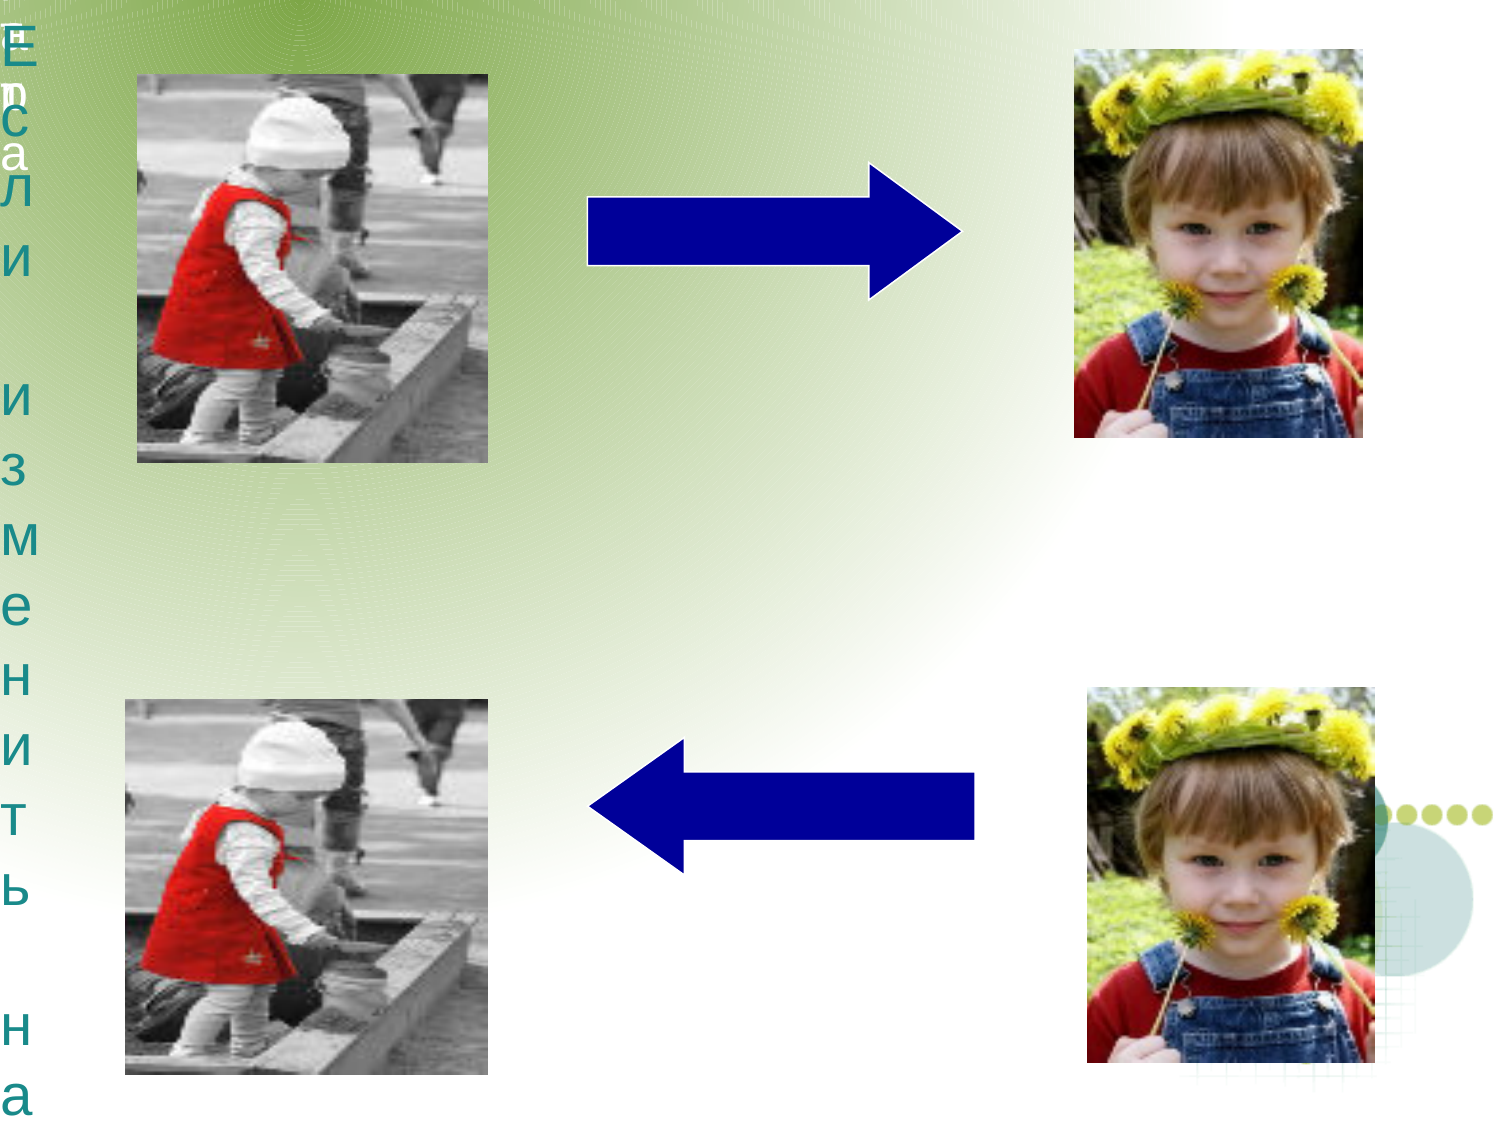

сестра
брат
Если изменить направление стрелки, то получим отношение «брат».
#